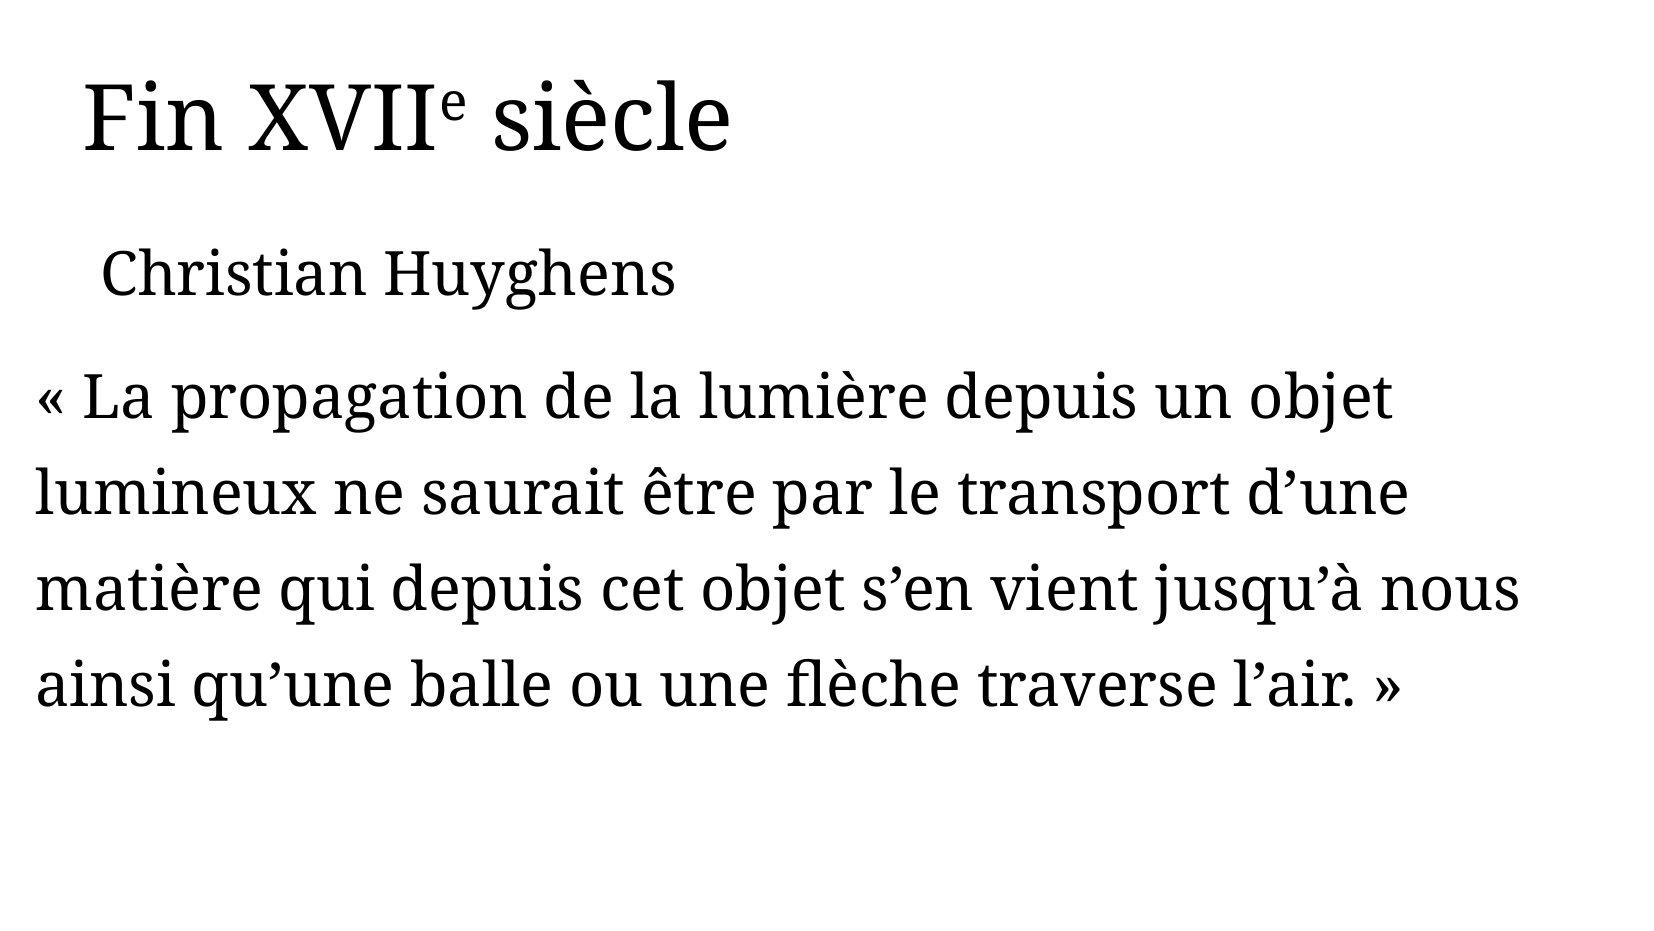

# Fin XVIIe siècle
Christian Huyghens
« La propagation de la lumière depuis un objet lumineux ne saurait être par le transport d’une matière qui depuis cet objet s’en vient jusqu’à nous ainsi qu’une balle ou une flèche traverse l’air. »